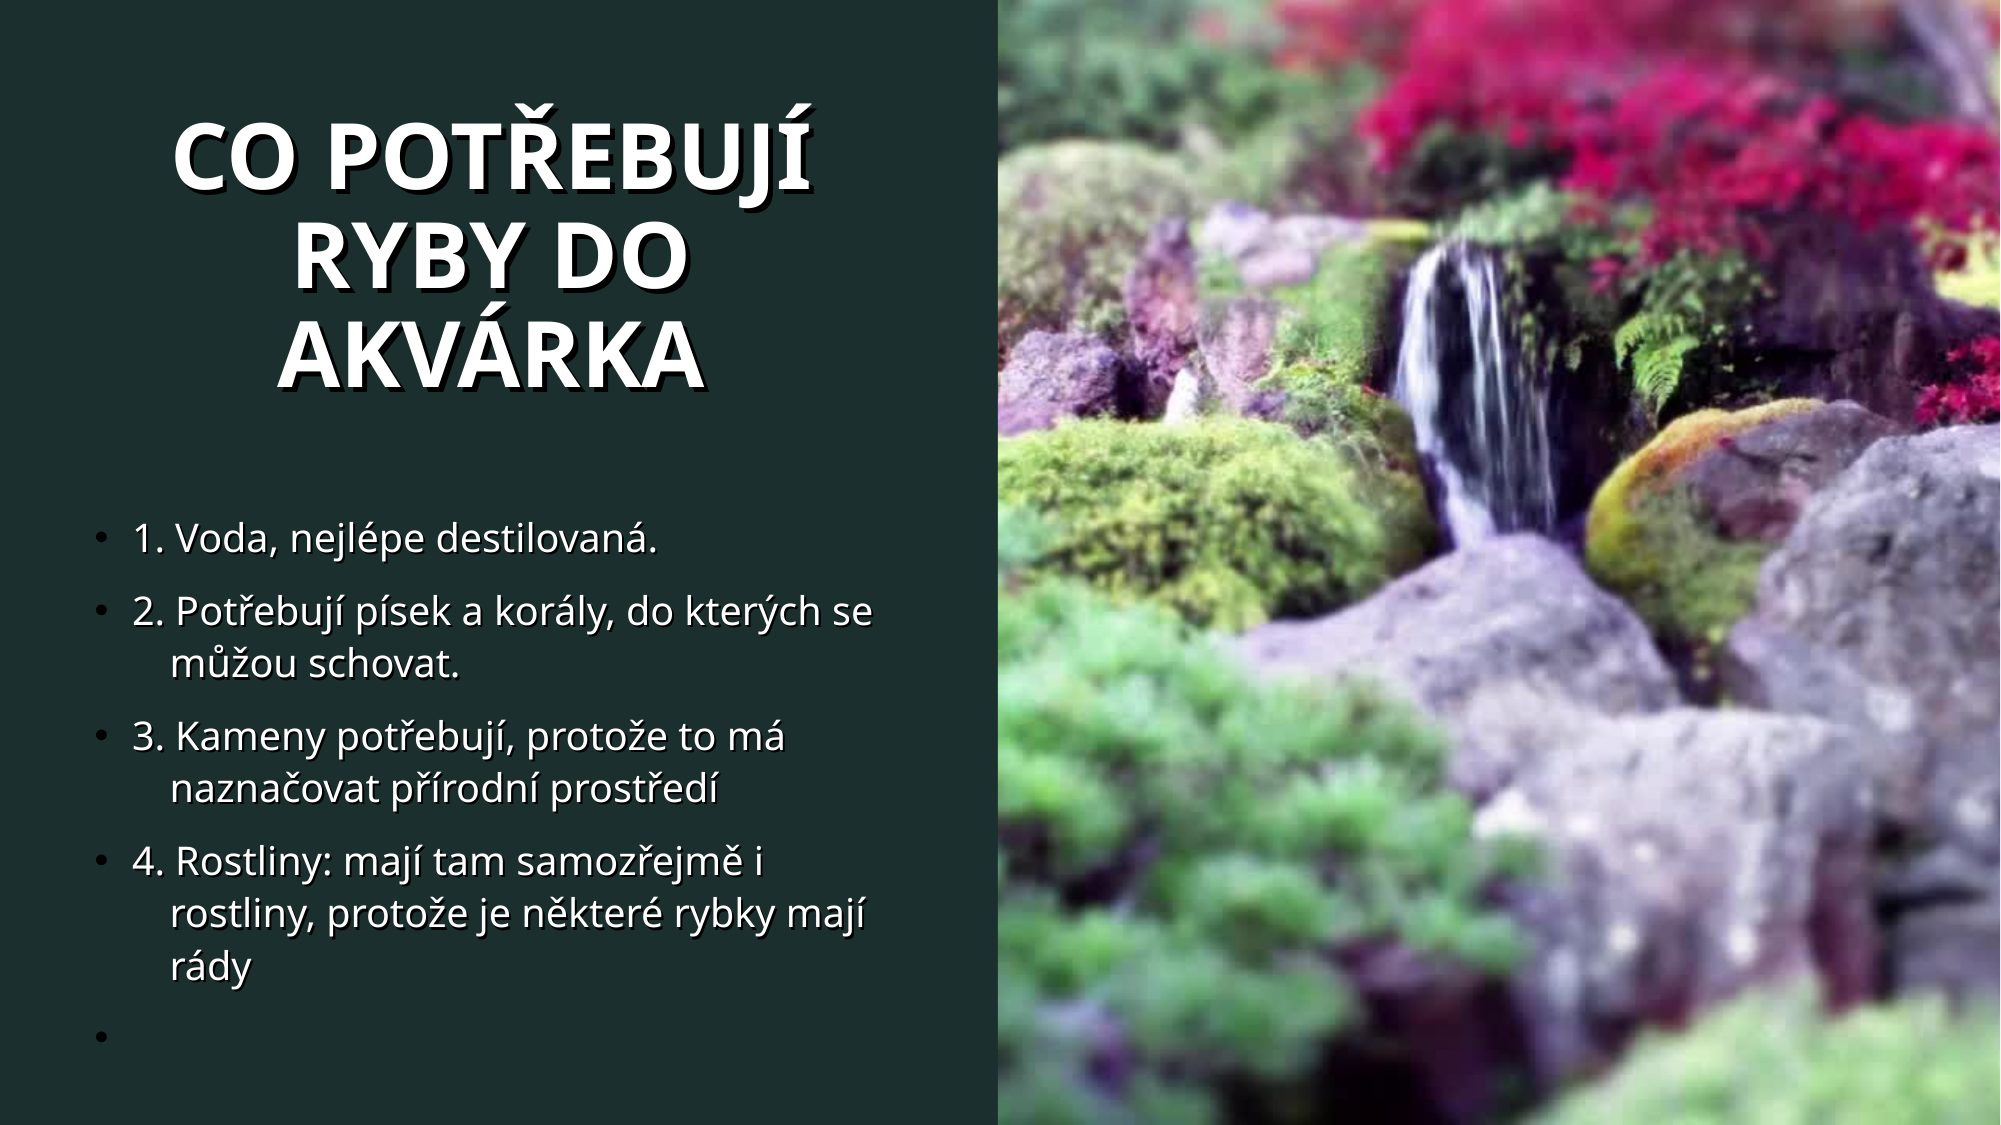

# Co potřebují ryby do akvárka
1. Voda, nejlépe destilovaná.
2. Potřebují písek a korály, do kterých se můžou schovat.
3. Kameny potřebují, protože to má naznačovat přírodní prostředí
4. Rostliny: mají tam samozřejmě i rostliny, protože je některé rybky mají rády